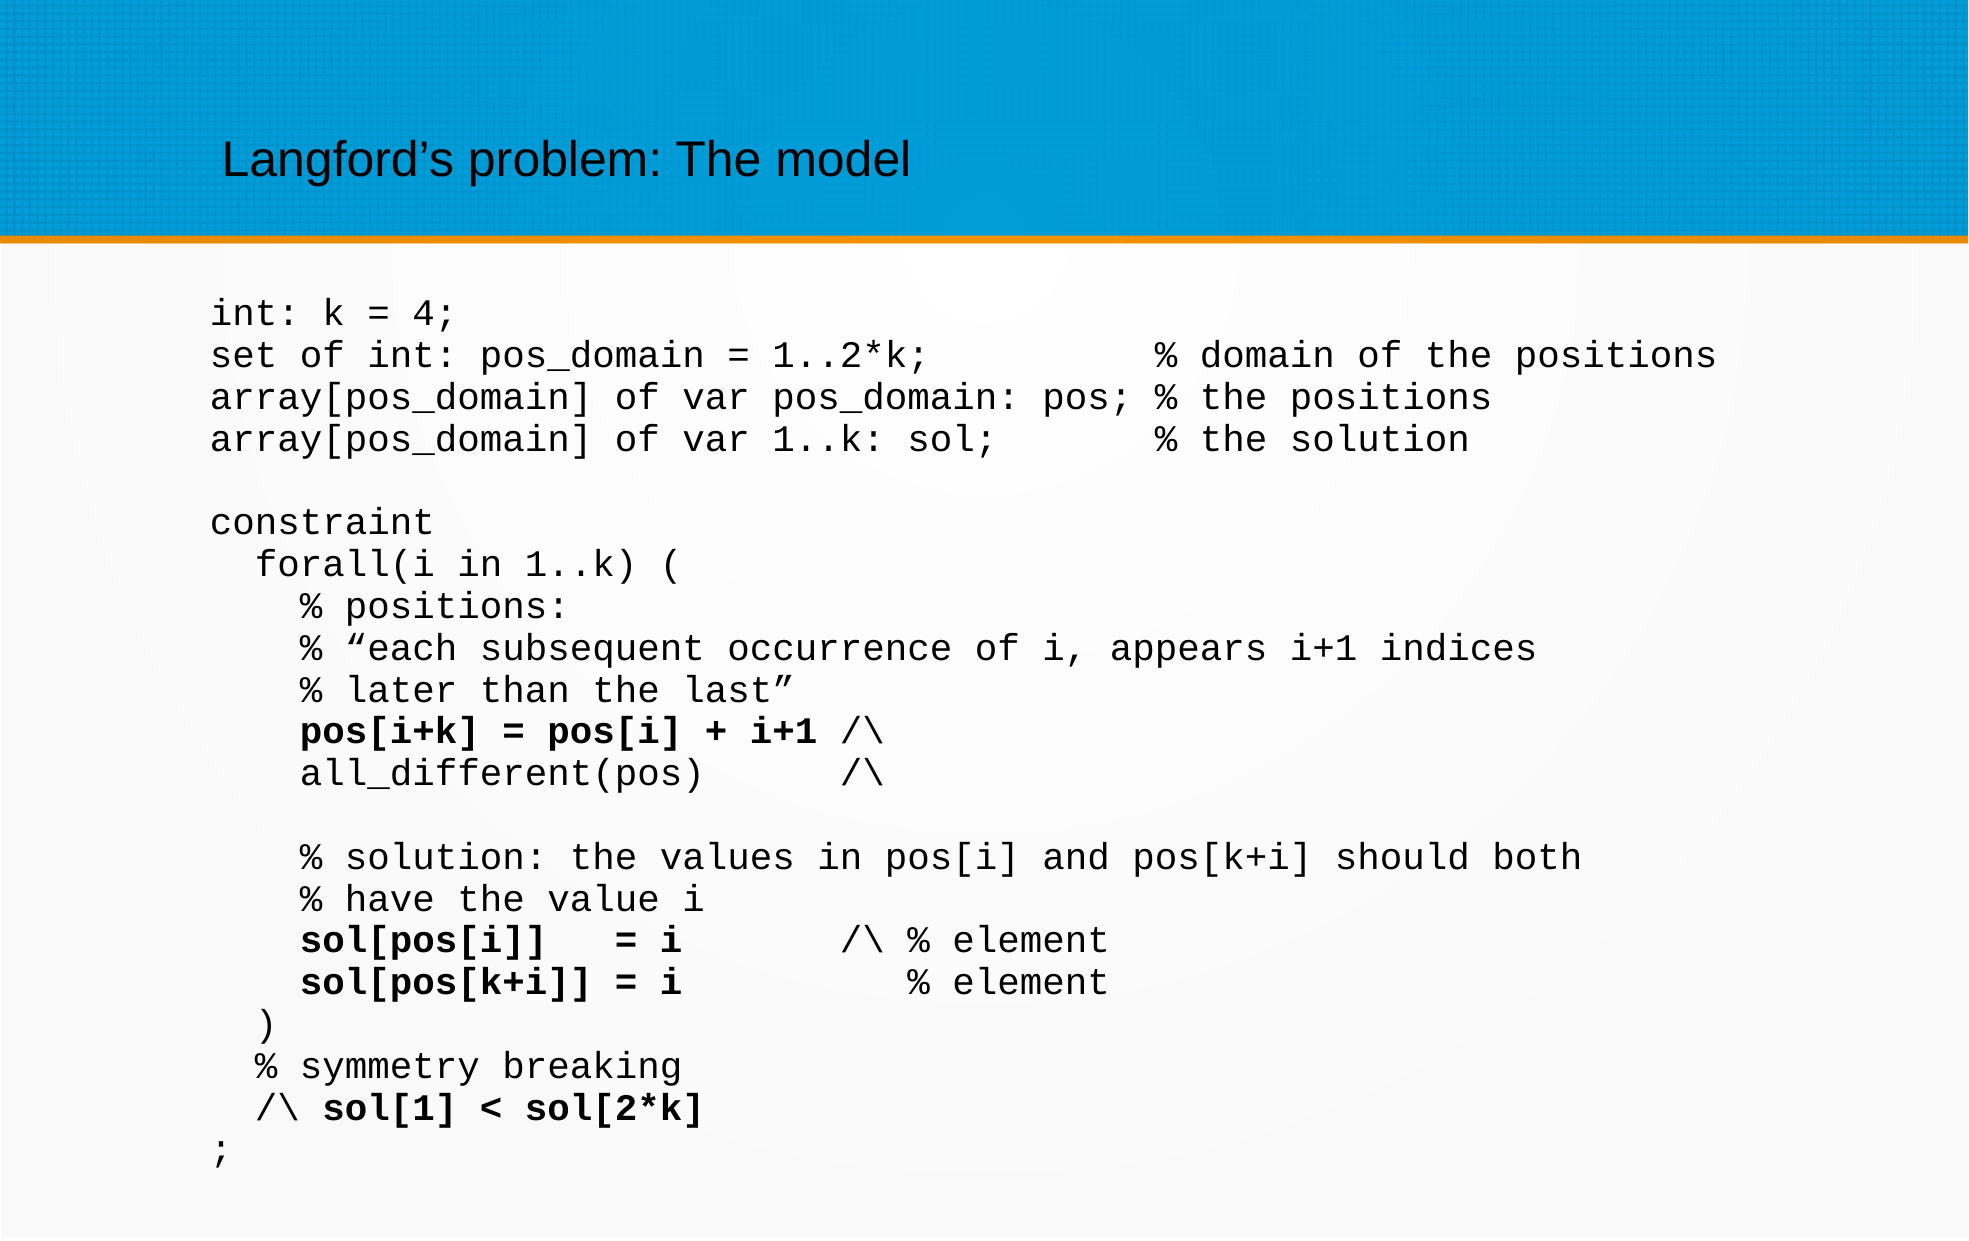

Langford’s problem: The model
int: k = 4;
set of int: pos_domain = 1..2*k; % domain of the positions
array[pos_domain] of var pos_domain: pos; % the positions
array[pos_domain] of var 1..k: sol; % the solution
constraint
 forall(i in 1..k) (
 % positions:
 % “each subsequent occurrence of i, appears i+1 indices
 % later than the last”
 pos[i+k] = pos[i] + i+1 /\
 all_different(pos) /\
 % solution: the values in pos[i] and pos[k+i] should both
 % have the value i
 sol[pos[i]] = i /\ % element
 sol[pos[k+i]] = i % element
 )
 % symmetry breaking
 /\ sol[1] < sol[2*k]
;